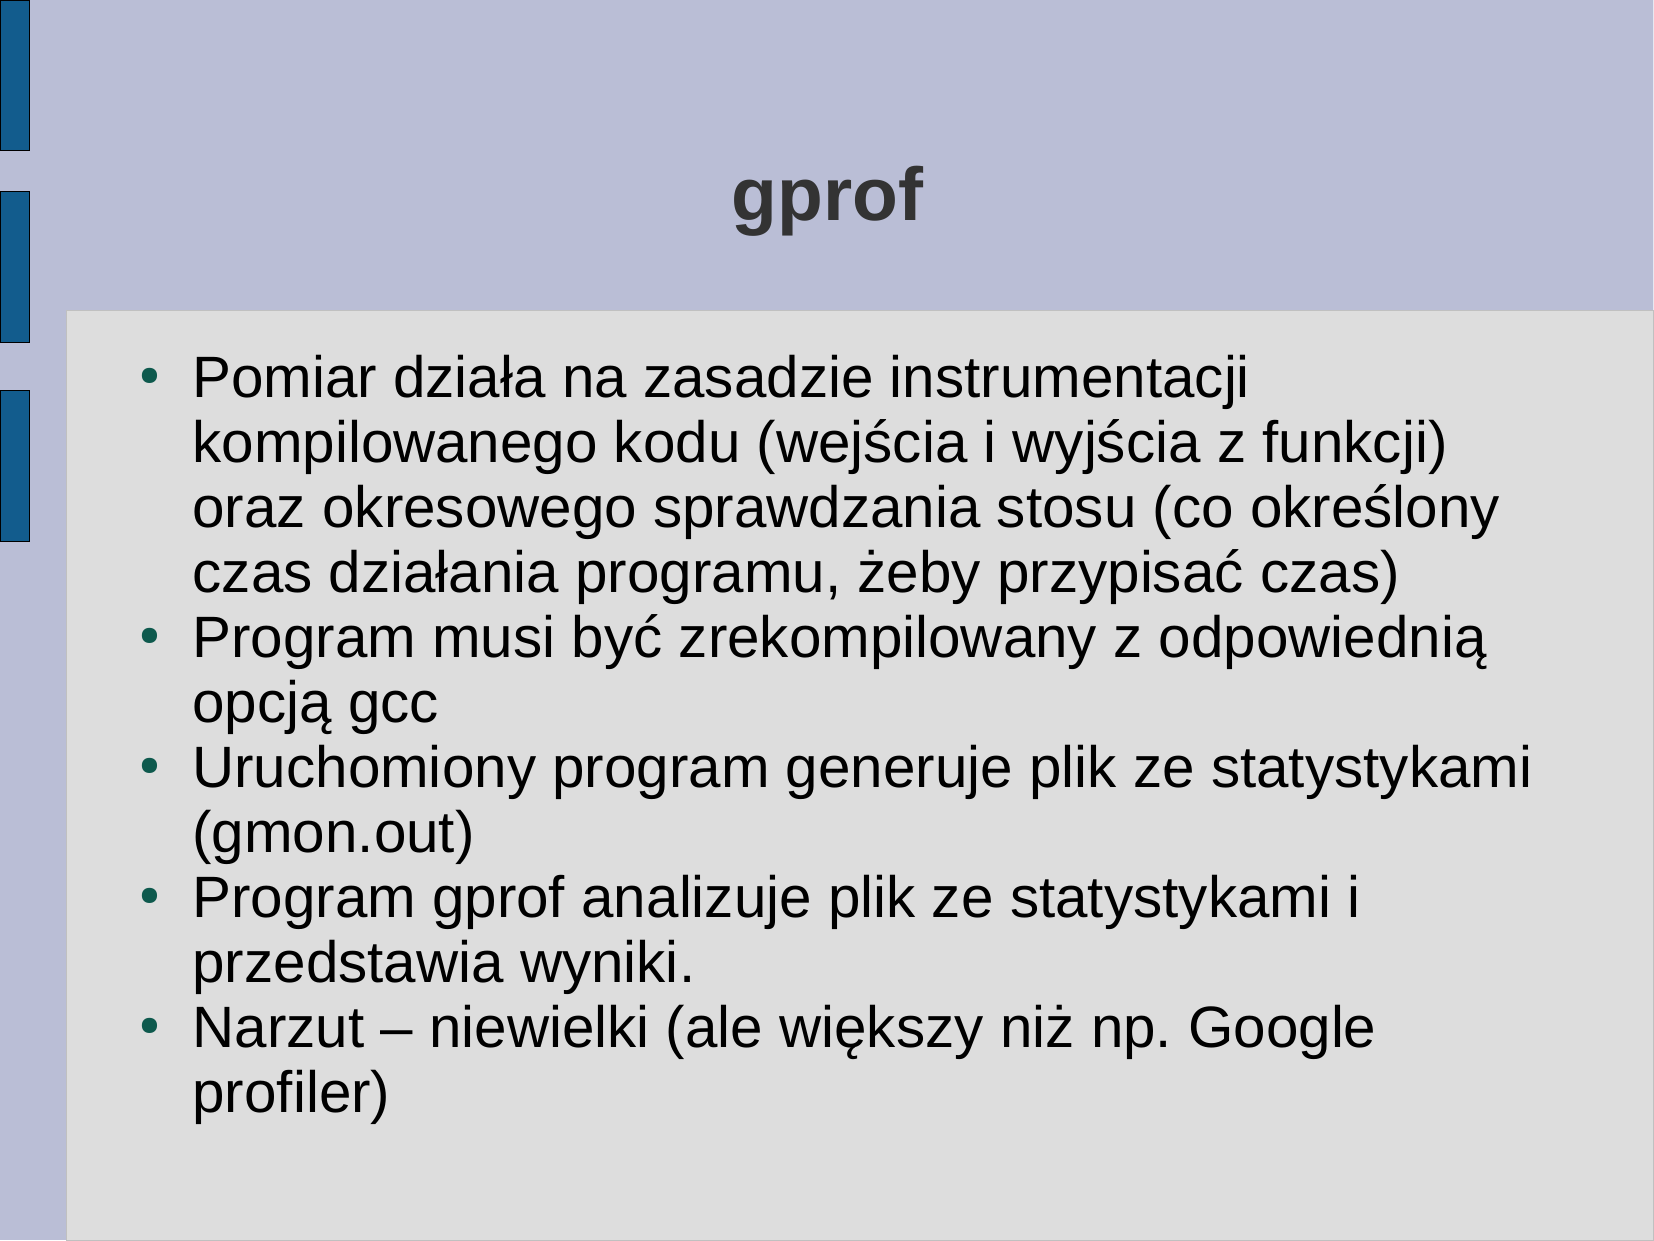

# gprof
Pomiar działa na zasadzie instrumentacji kompilowanego kodu (wejścia i wyjścia z funkcji) oraz okresowego sprawdzania stosu (co określony czas działania programu, żeby przypisać czas)
Program musi być zrekompilowany z odpowiednią opcją gcc
Uruchomiony program generuje plik ze statystykami (gmon.out)
Program gprof analizuje plik ze statystykami i przedstawia wyniki.
Narzut – niewielki (ale większy niż np. Google profiler)